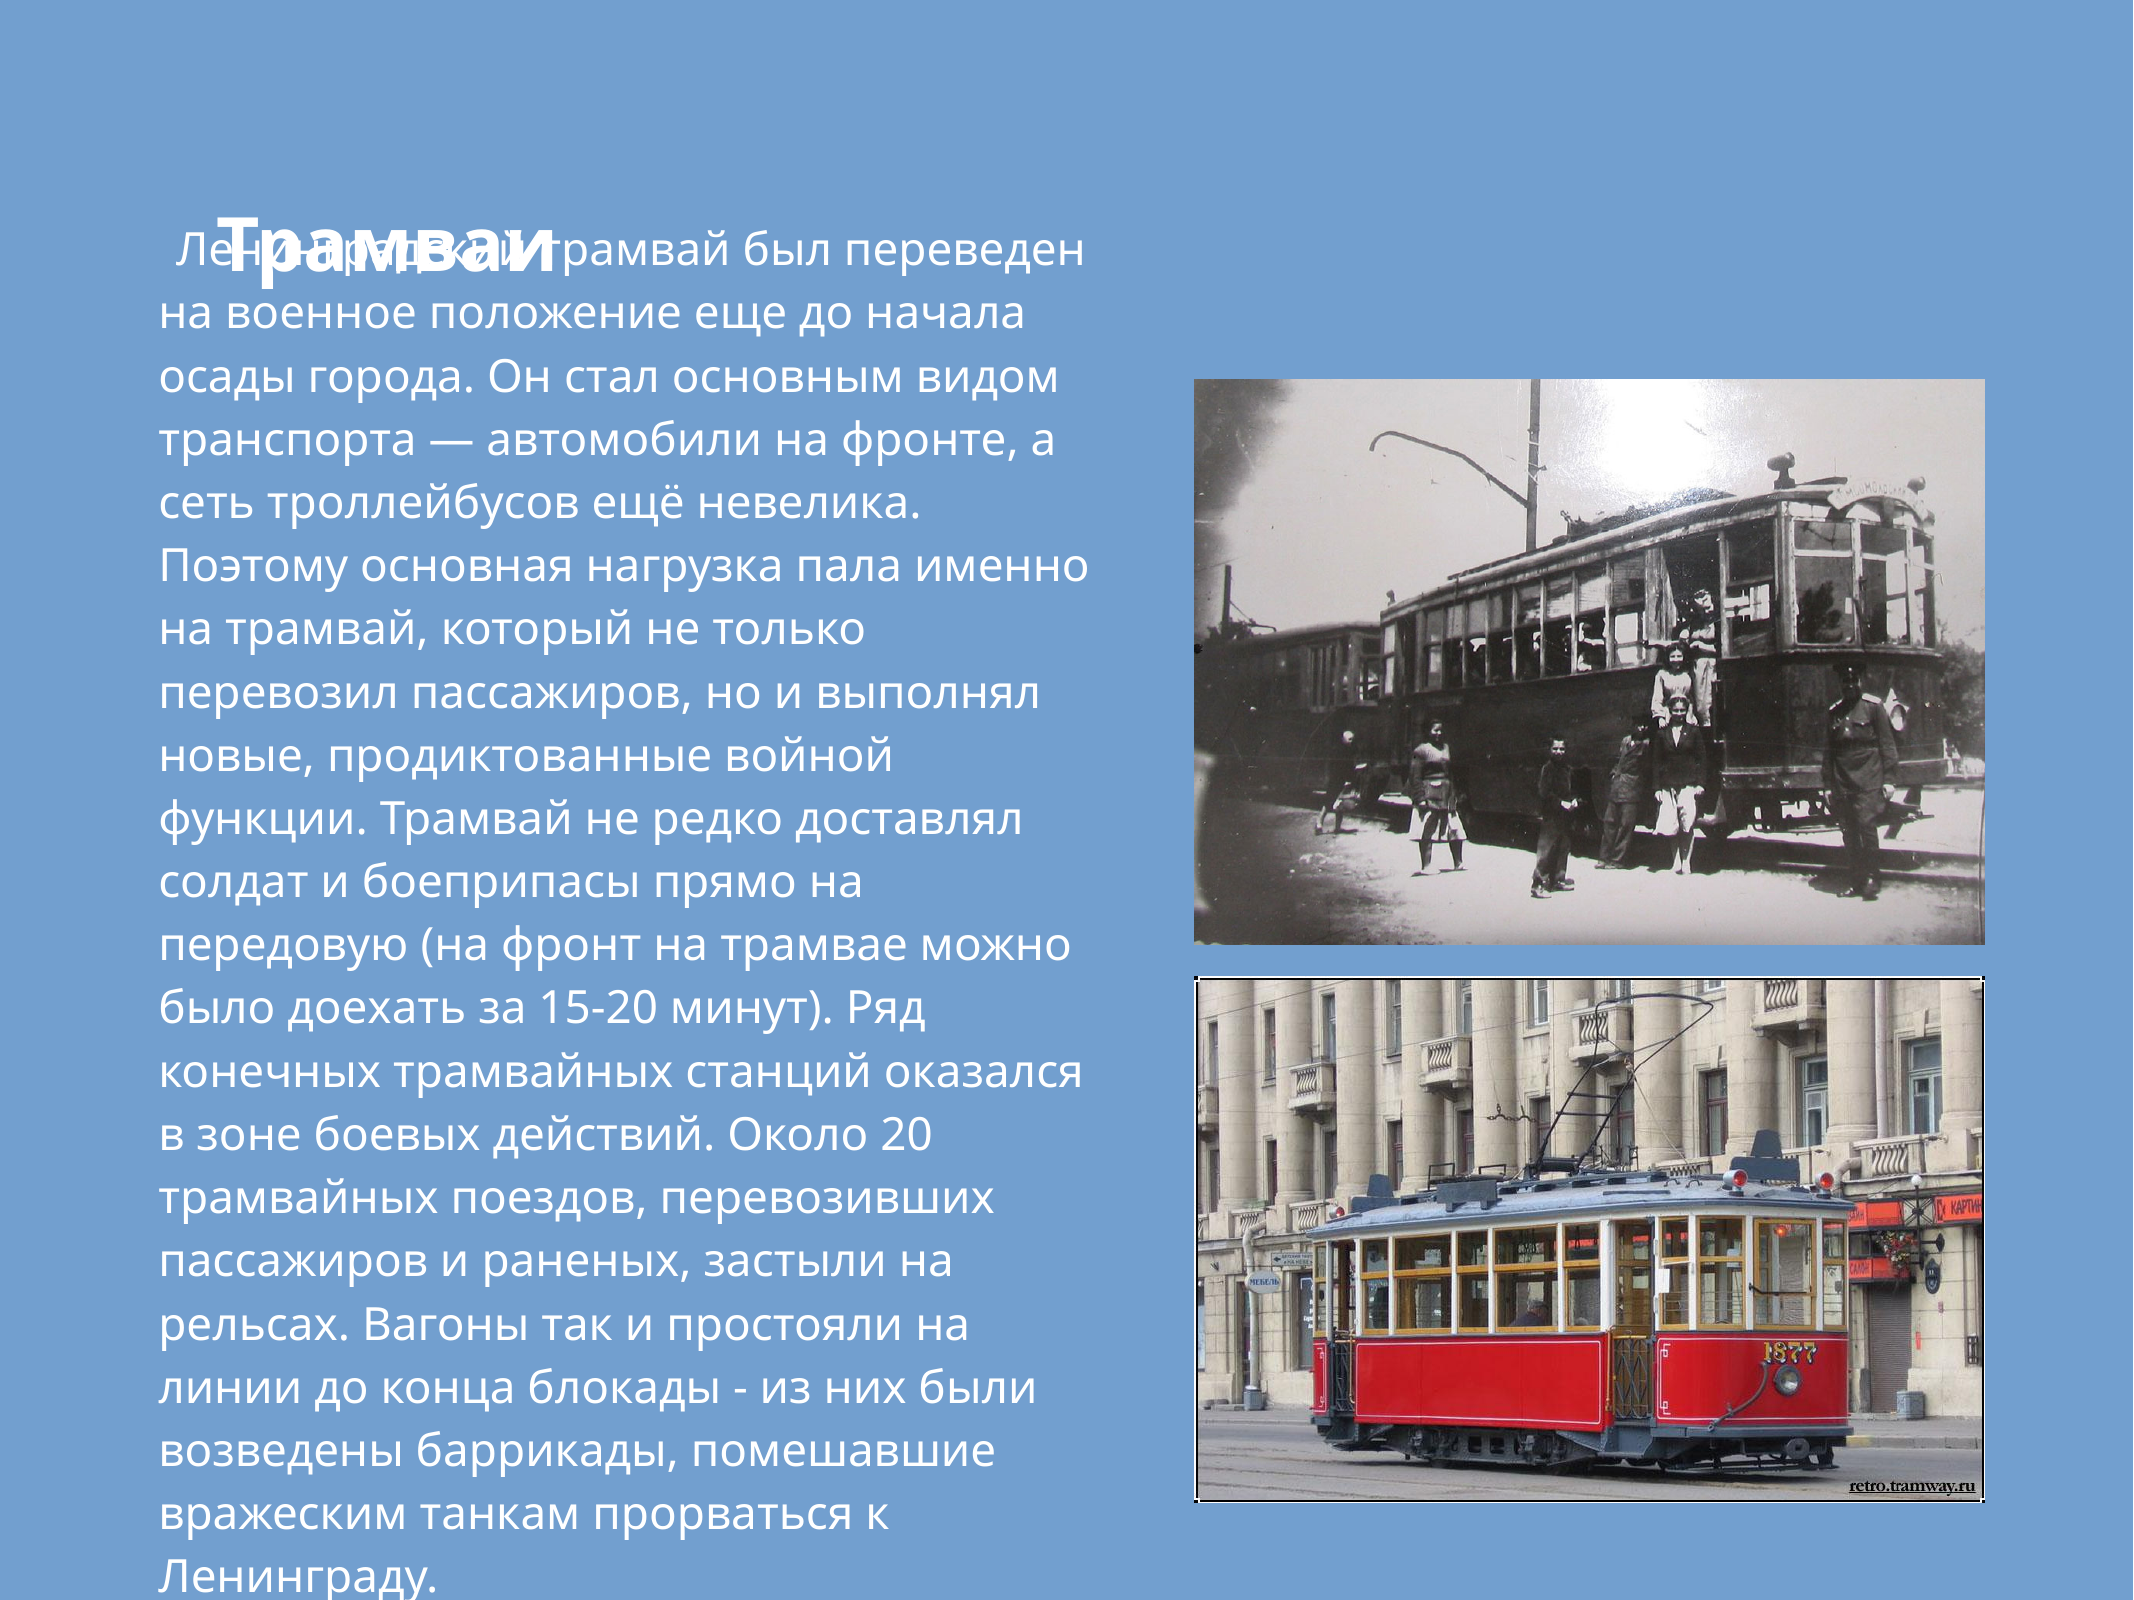

# Трамваи
 Ленинградский трамвай был переведен на военное положение еще до начала осады города. Он стал основным видом транспорта — автомобили на фронте, а сеть троллейбусов ещё невелика. Поэтому основная нагрузка пала именно на трамвай, который не только перевозил пассажиров, но и выполнял новые, продиктованные войной функции. Трамвай не редко доставлял солдат и боеприпасы прямо на передовую (на фронт на трамвае можно было доехать за 15-20 минут). Ряд конечных трамвайных станций оказался в зоне боевых действий. Около 20 трамвайных поездов, перевозивших пассажиров и раненых, застыли на рельсах. Вагоны так и простояли на линии до конца блокады - из них были возведены баррикады, помешавшие вражеским танкам прорваться к Ленинграду.